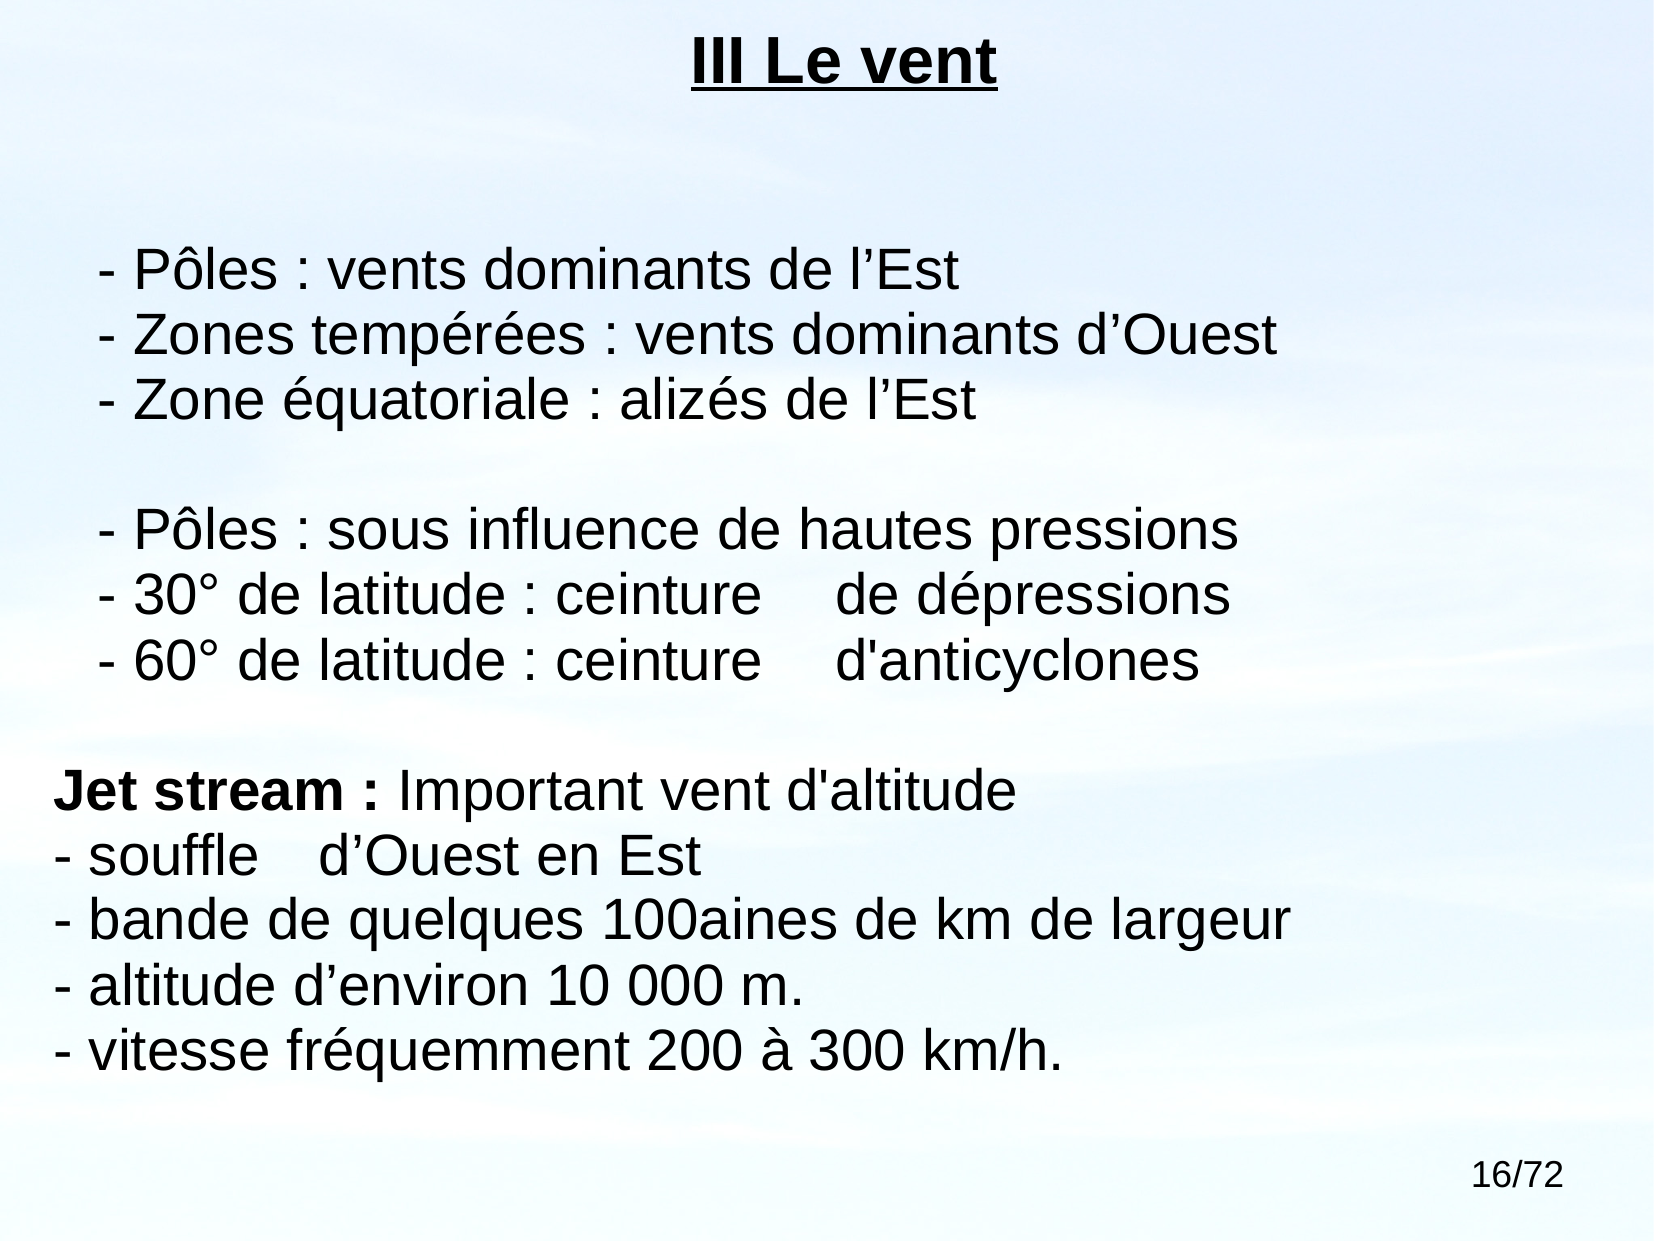

# III Le vent
	- Pôles : vents dominants de l’Est
	- Zones tempérées : vents dominants d’Ouest
	- Zone équatoriale : alizés de l’Est
- Pôles : sous influence de hautes pressions
- 30° de latitude : ceinture 	de dépressions
- 60° de latitude : ceinture 	d'anticyclones
Jet stream : Important vent d'altitude
- souffle 	d’Ouest en Est
- bande de quelques 100aines de km de largeur
- altitude d’environ 10 000 m.
- vitesse fréquemment 200 à 300 km/h.